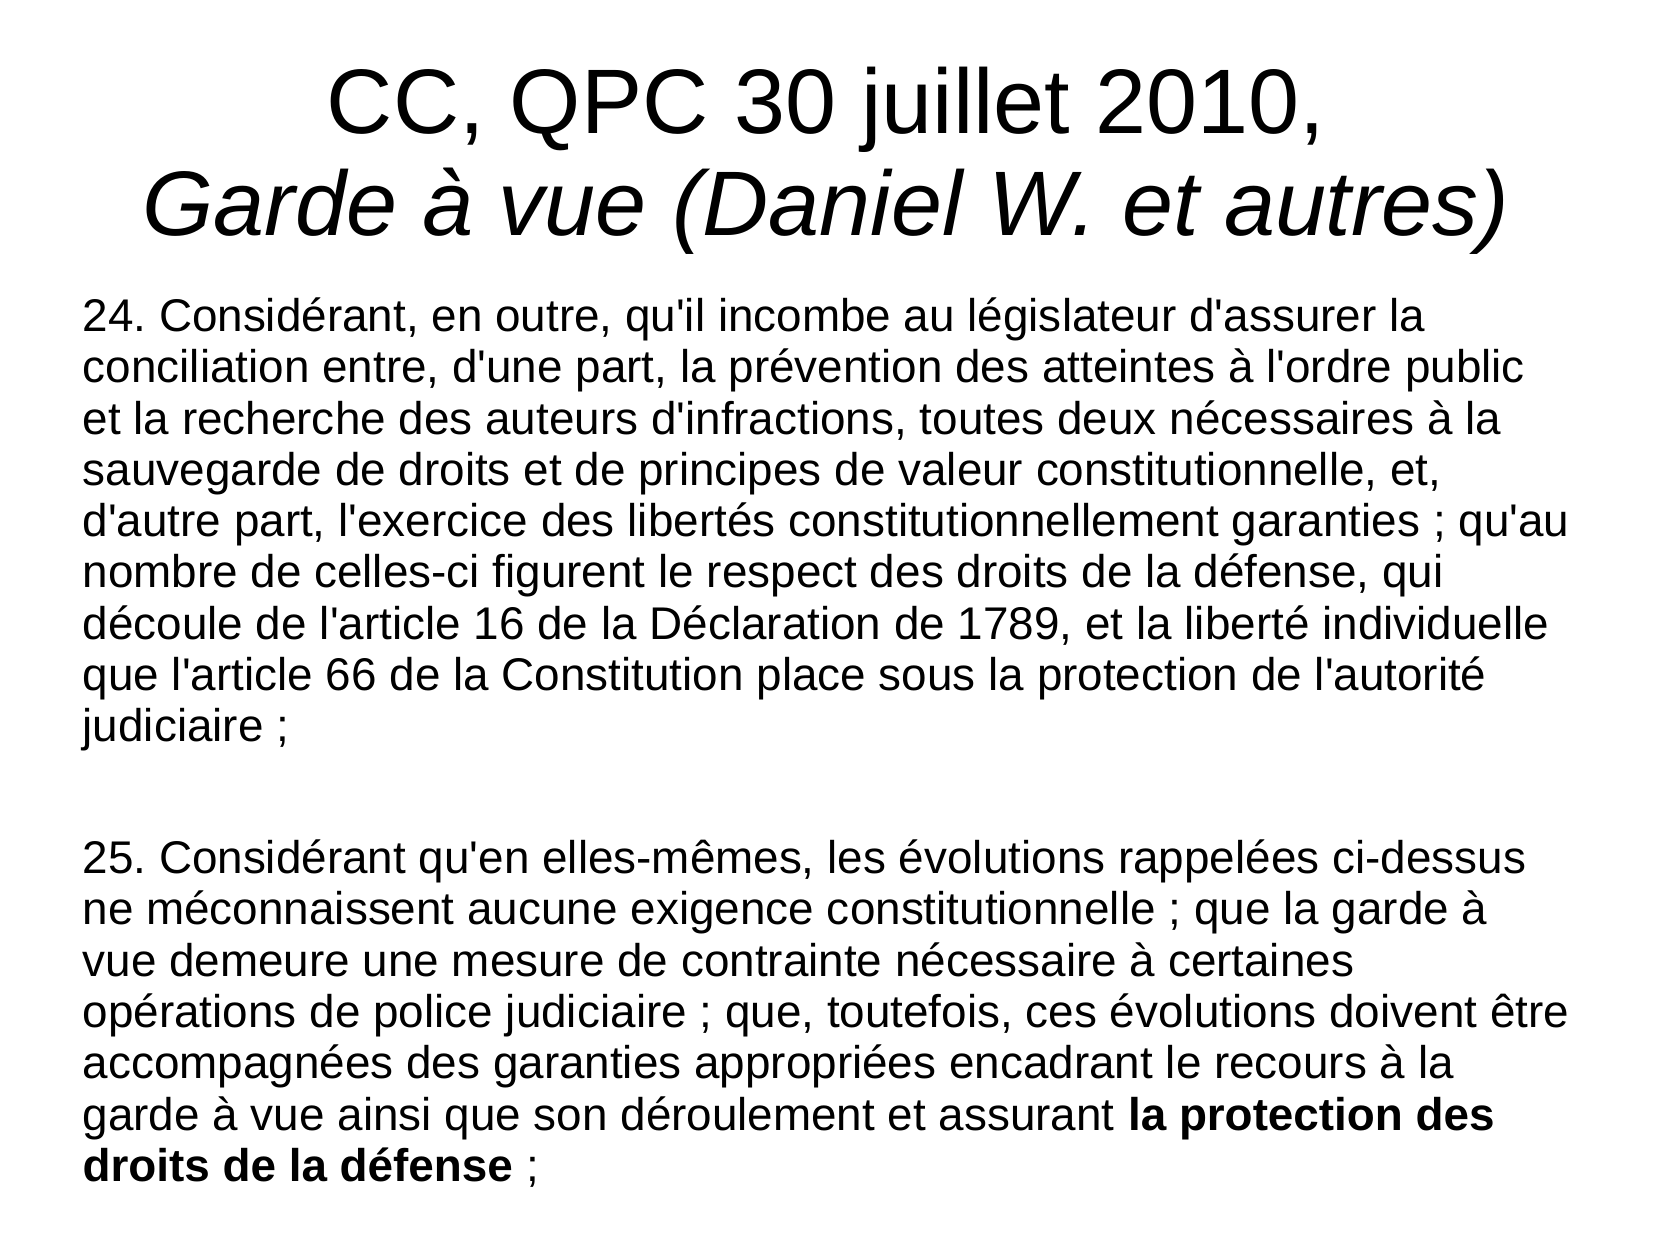

# CC, QPC 30 juillet 2010, Garde à vue (Daniel W. et autres)
24. Considérant, en outre, qu'il incombe au législateur d'assurer la conciliation entre, d'une part, la prévention des atteintes à l'ordre public et la recherche des auteurs d'infractions, toutes deux nécessaires à la sauvegarde de droits et de principes de valeur constitutionnelle, et, d'autre part, l'exercice des libertés constitutionnellement garanties ; qu'au nombre de celles-ci figurent le respect des droits de la défense, qui découle de l'article 16 de la Déclaration de 1789, et la liberté individuelle que l'article 66 de la Constitution place sous la protection de l'autorité judiciaire ;
25. Considérant qu'en elles-mêmes, les évolutions rappelées ci-dessus ne méconnaissent aucune exigence constitutionnelle ; que la garde à vue demeure une mesure de contrainte nécessaire à certaines opérations de police judiciaire ; que, toutefois, ces évolutions doivent être accompagnées des garanties appropriées encadrant le recours à la garde à vue ainsi que son déroulement et assurant la protection des droits de la défense ;